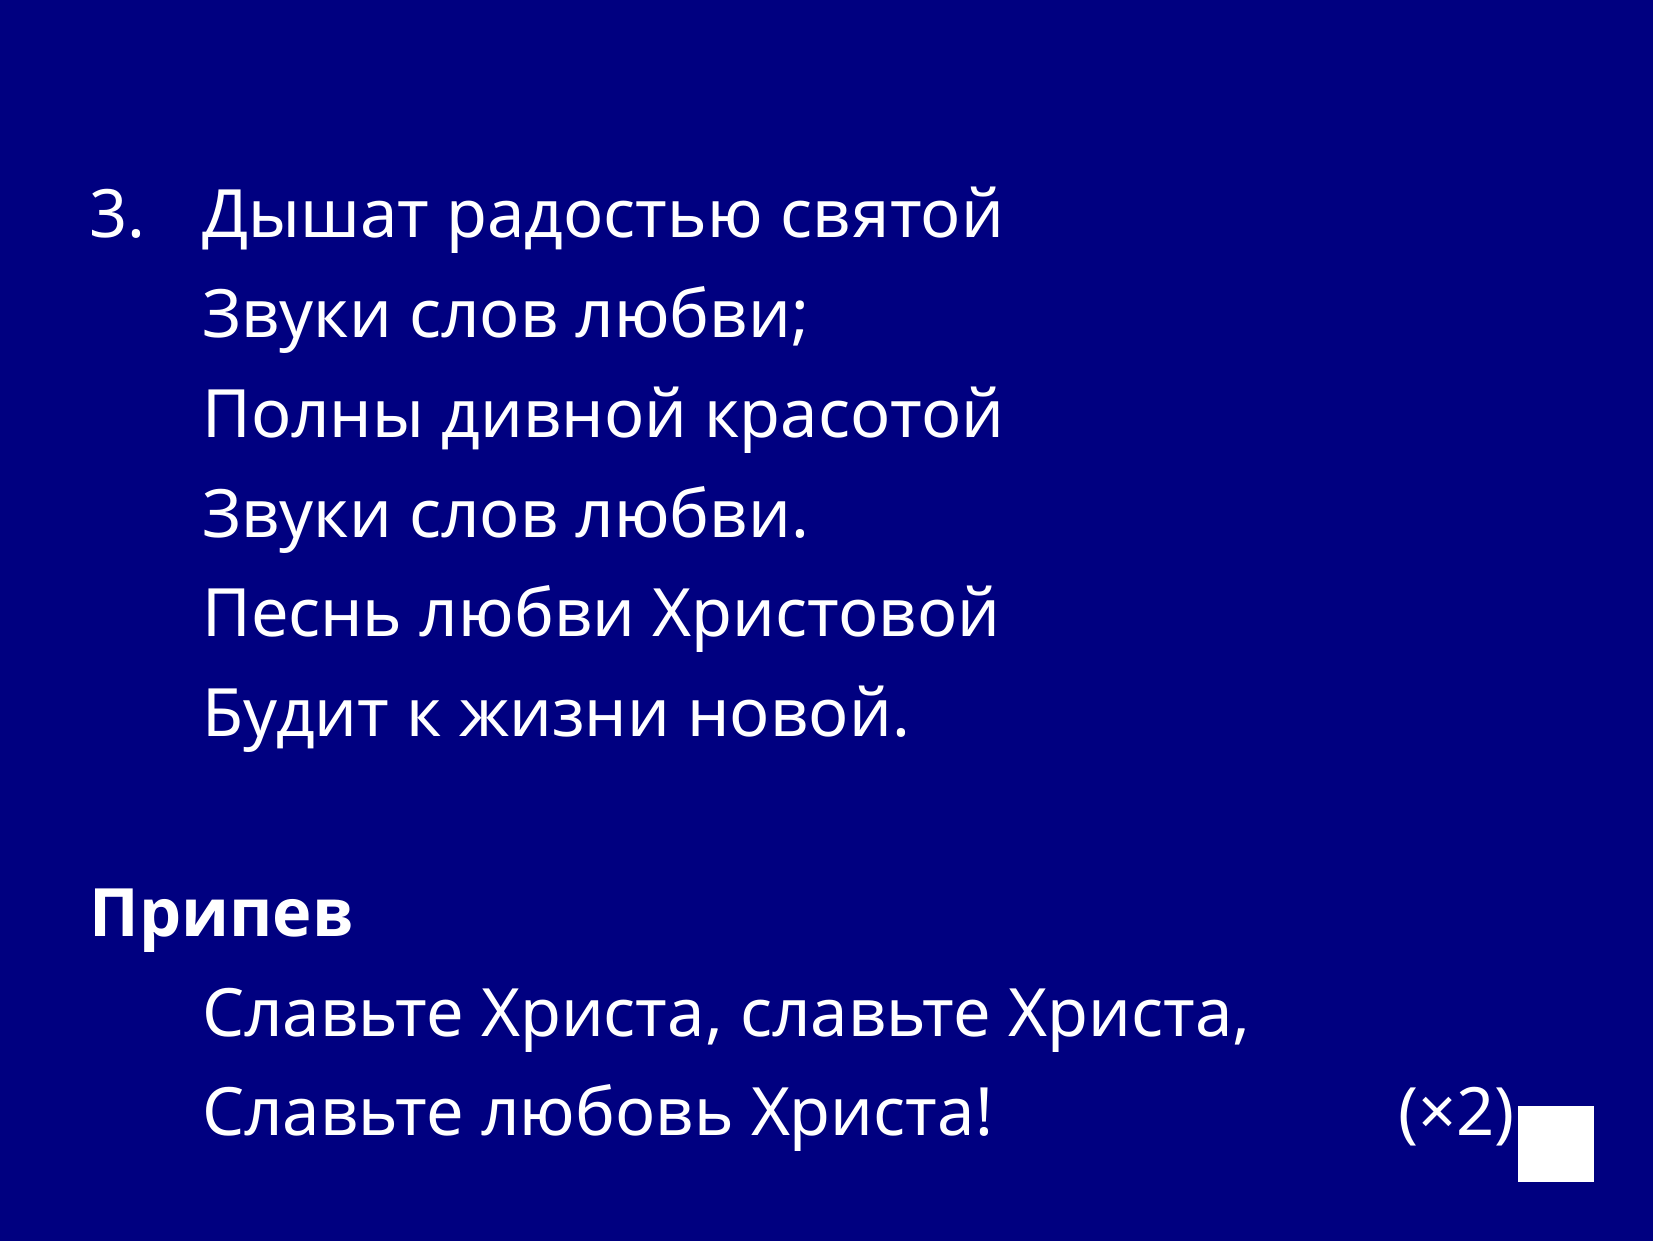

3.	Дышат радостью святой
	Звуки слов любви;
	Полны дивной красотой
	Звуки слов любви.
	Песнь любви Христовой
	Будит к жизни новой.
Припев
	Славьте Христа, славьте Христа,
	Славьте любовь Христа!	(×2)